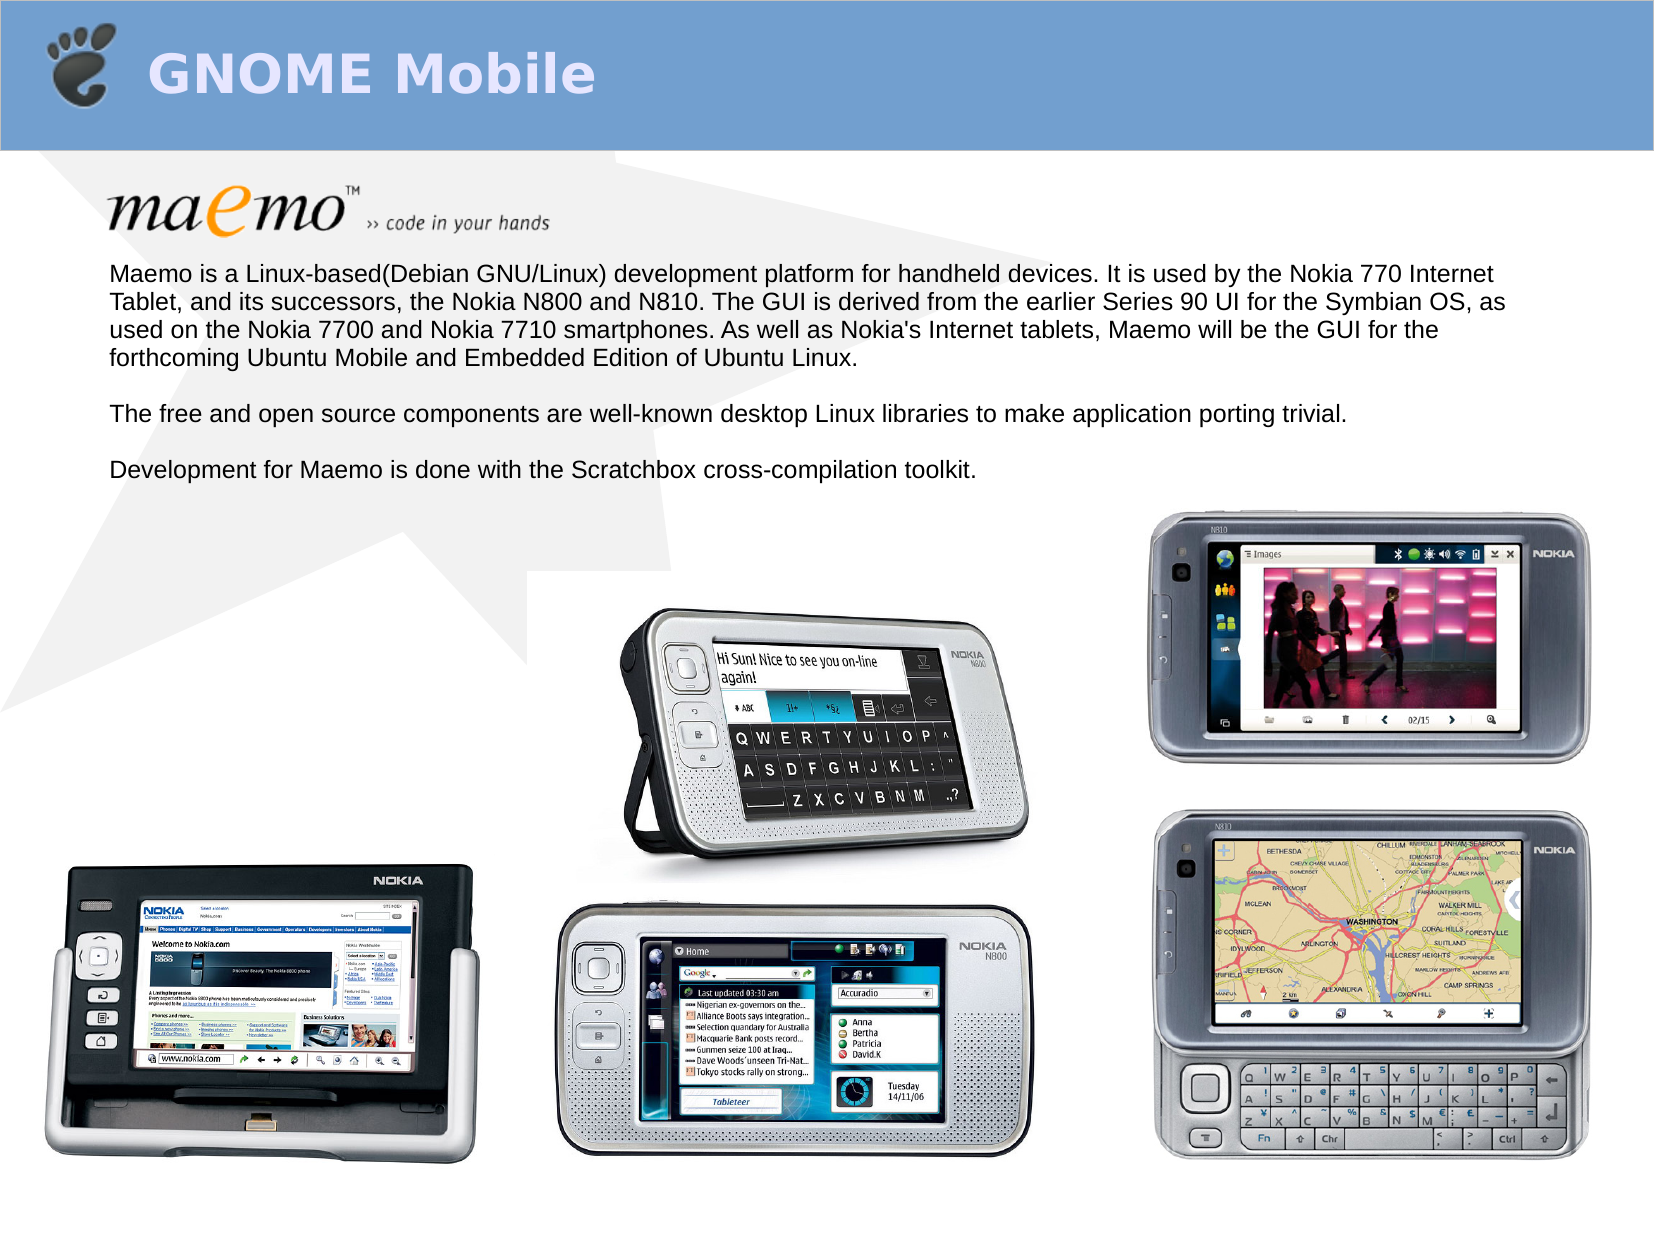

GNOME Mobile
#
Maemo is a Linux-based(Debian GNU/Linux) development platform for handheld devices. It is used by the Nokia 770 Internet Tablet, and its successors, the Nokia N800 and N810. The GUI is derived from the earlier Series 90 UI for the Symbian OS, as used on the Nokia 7700 and Nokia 7710 smartphones. As well as Nokia's Internet tablets, Maemo will be the GUI for the forthcoming Ubuntu Mobile and Embedded Edition of Ubuntu Linux.
The free and open source components are well-known desktop Linux libraries to make application porting trivial.
Development for Maemo is done with the Scratchbox cross-compilation toolkit.